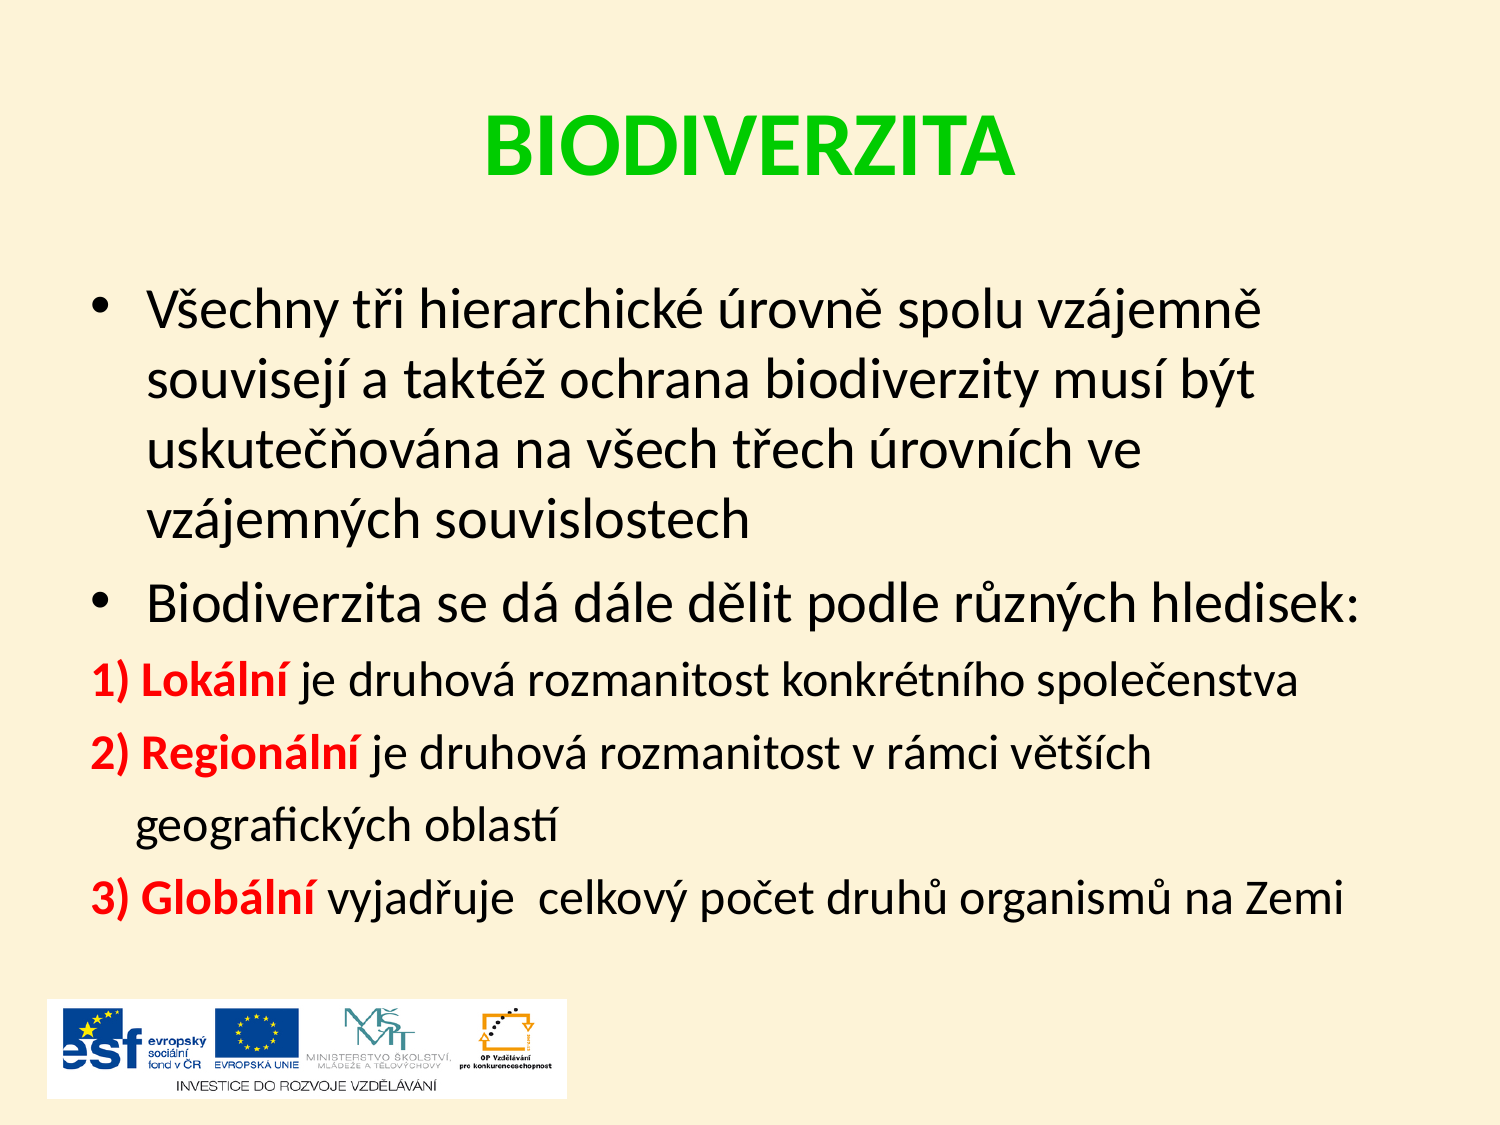

# BIODIVERZITA
Všechny tři hierarchické úrovně spolu vzájemně souvisejí a taktéž ochrana biodiverzity musí být uskutečňována na všech třech úrovních ve vzájemných souvislostech
Biodiverzita se dá dále dělit podle různých hledisek:
1) Lokální je druhová rozmanitost konkrétního společenstva
2) Regionální je druhová rozmanitost v rámci větších
 geografických oblastí
3) Globální vyjadřuje celkový počet druhů organismů na Zemi